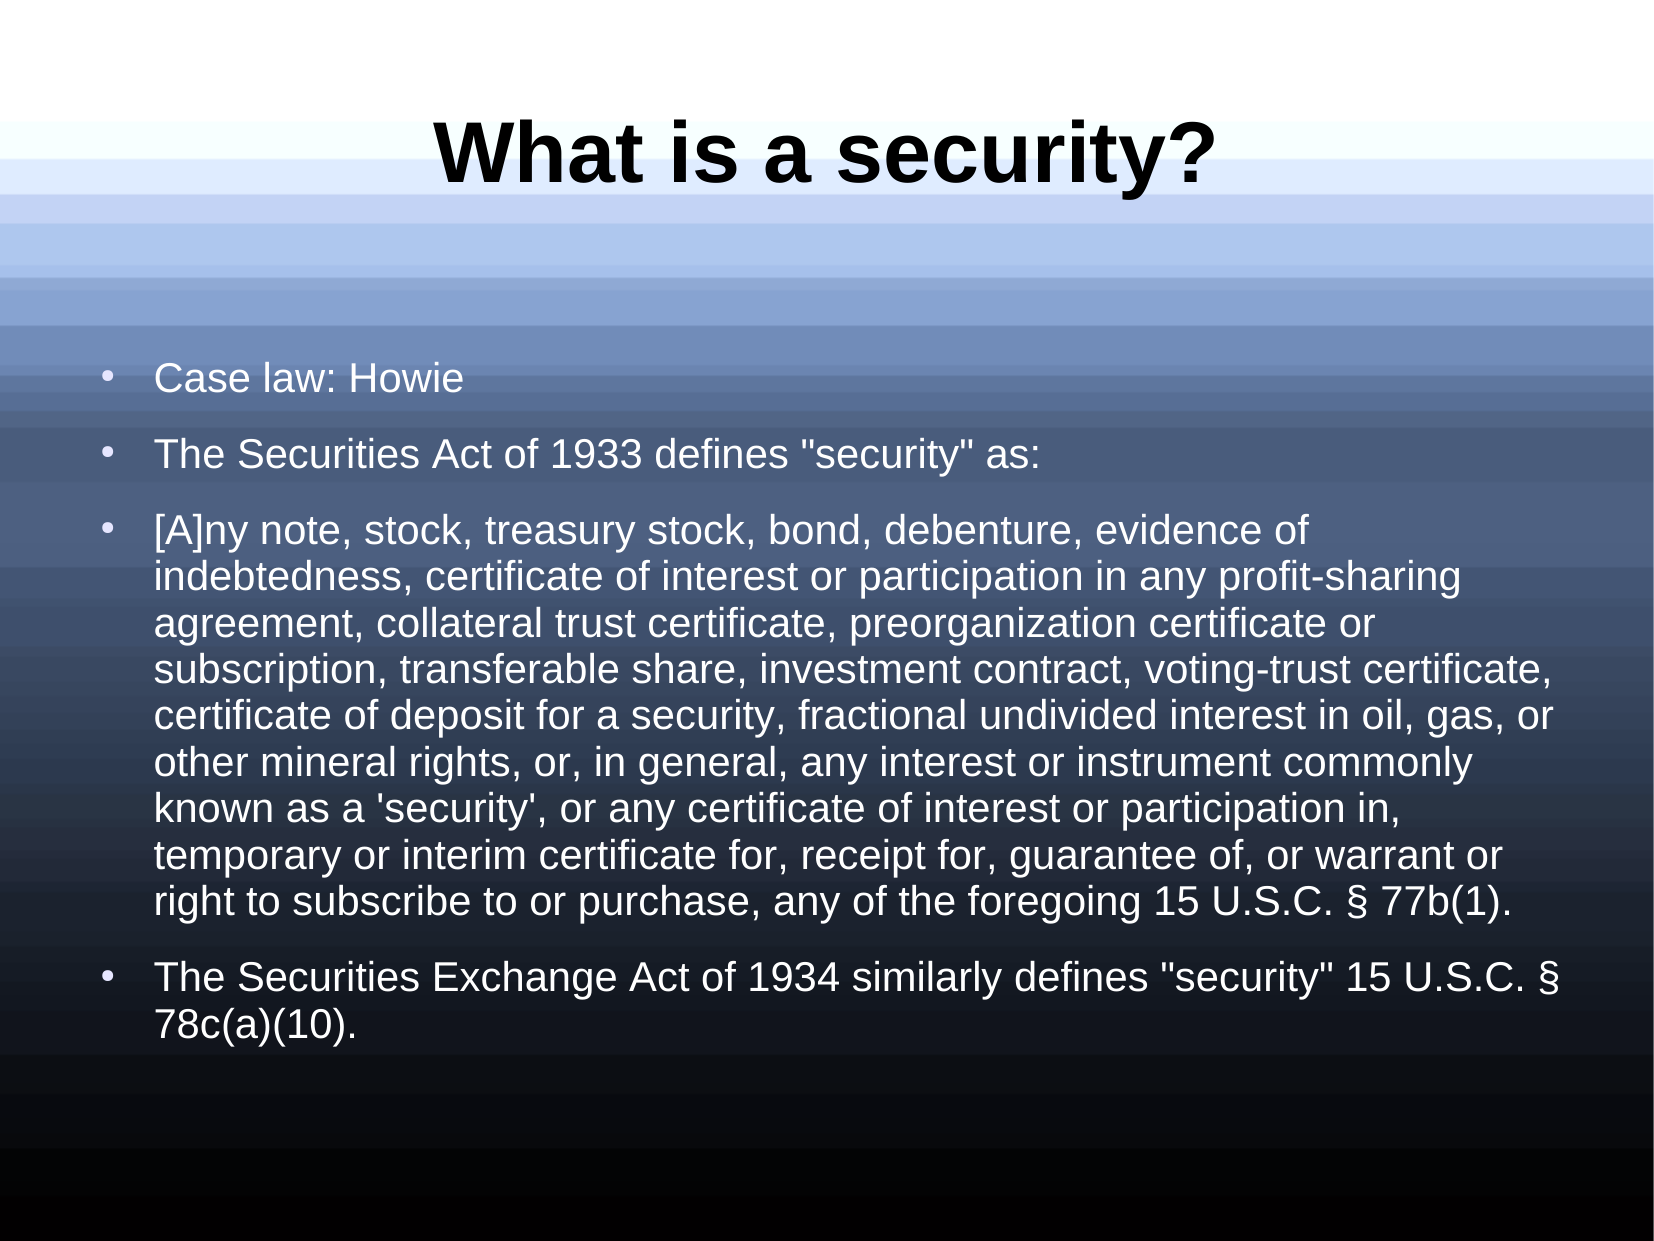

# What is a security?
Case law: Howie
The Securities Act of 1933 defines "security" as:
[A]ny note, stock, treasury stock, bond, debenture, evidence of indebtedness, certificate of interest or participation in any profit-sharing agreement, collateral trust certificate, preorganization certificate or subscription, transferable share, investment contract, voting-trust certificate, certificate of deposit for a security, fractional undivided interest in oil, gas, or other mineral rights, or, in general, any interest or instrument commonly known as a 'security', or any certificate of interest or participation in, temporary or interim certificate for, receipt for, guarantee of, or warrant or right to subscribe to or purchase, any of the foregoing 15 U.S.C. § 77b(1).
The Securities Exchange Act of 1934 similarly defines "security" 15 U.S.C. § 78c(a)(10).